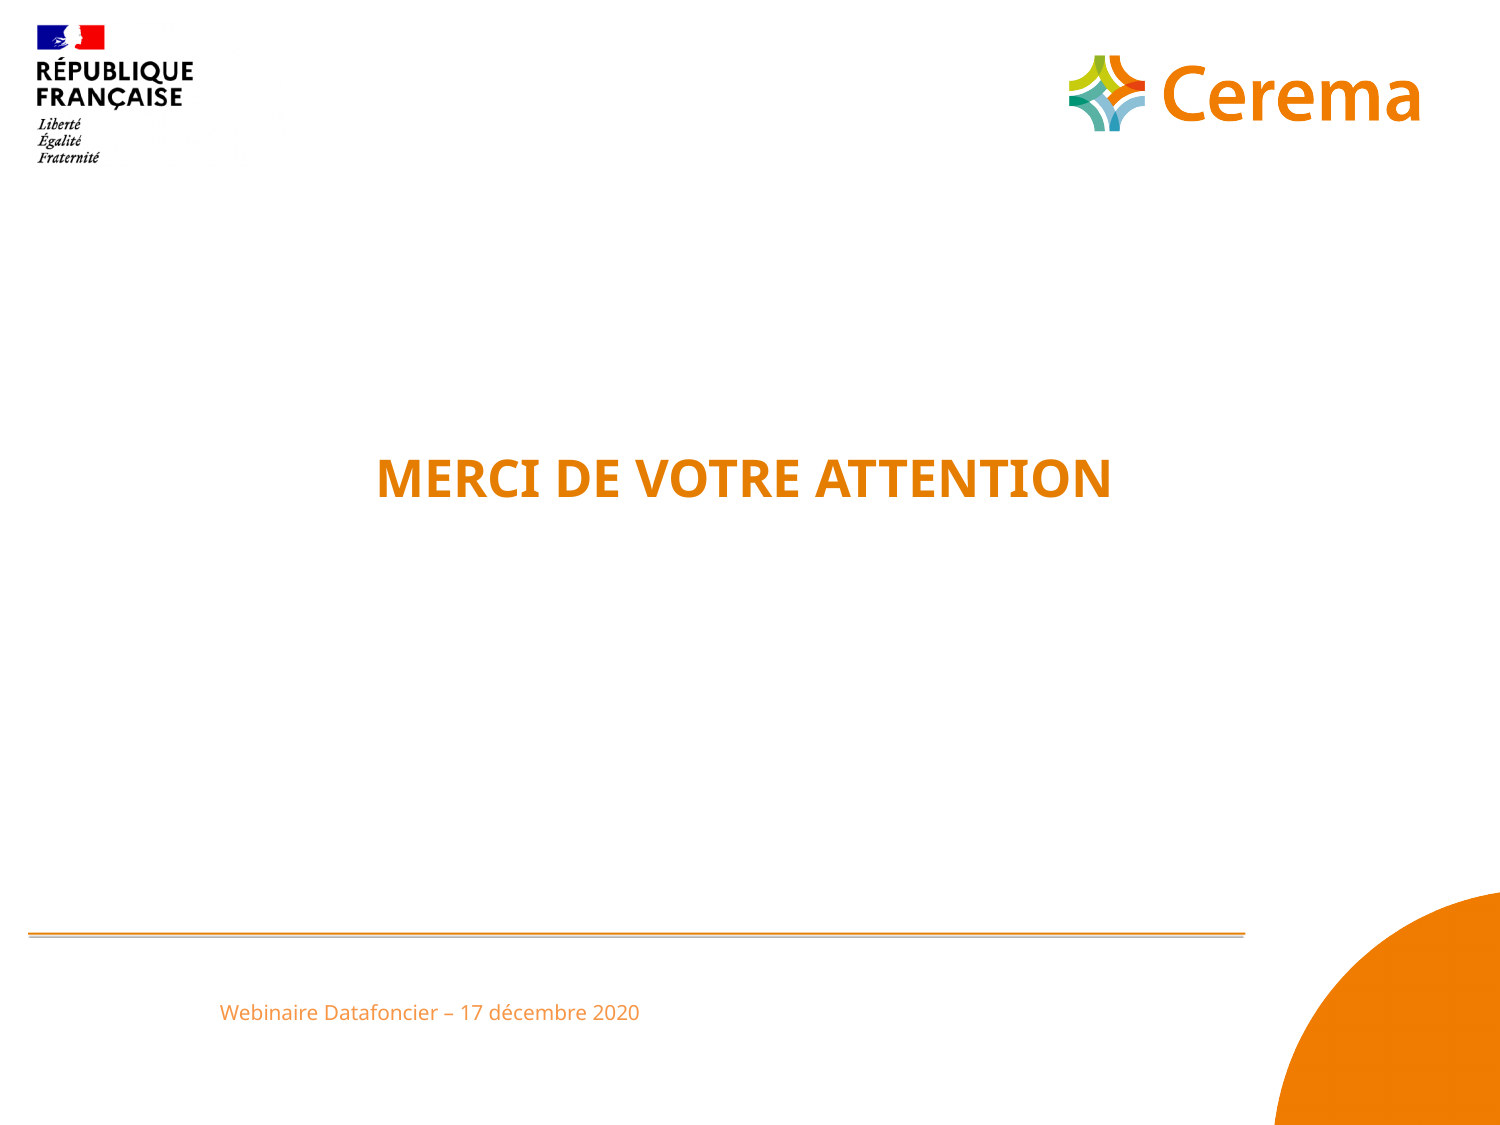

Merci de votre attention
Webinaire Datafoncier – 17 décembre 2020